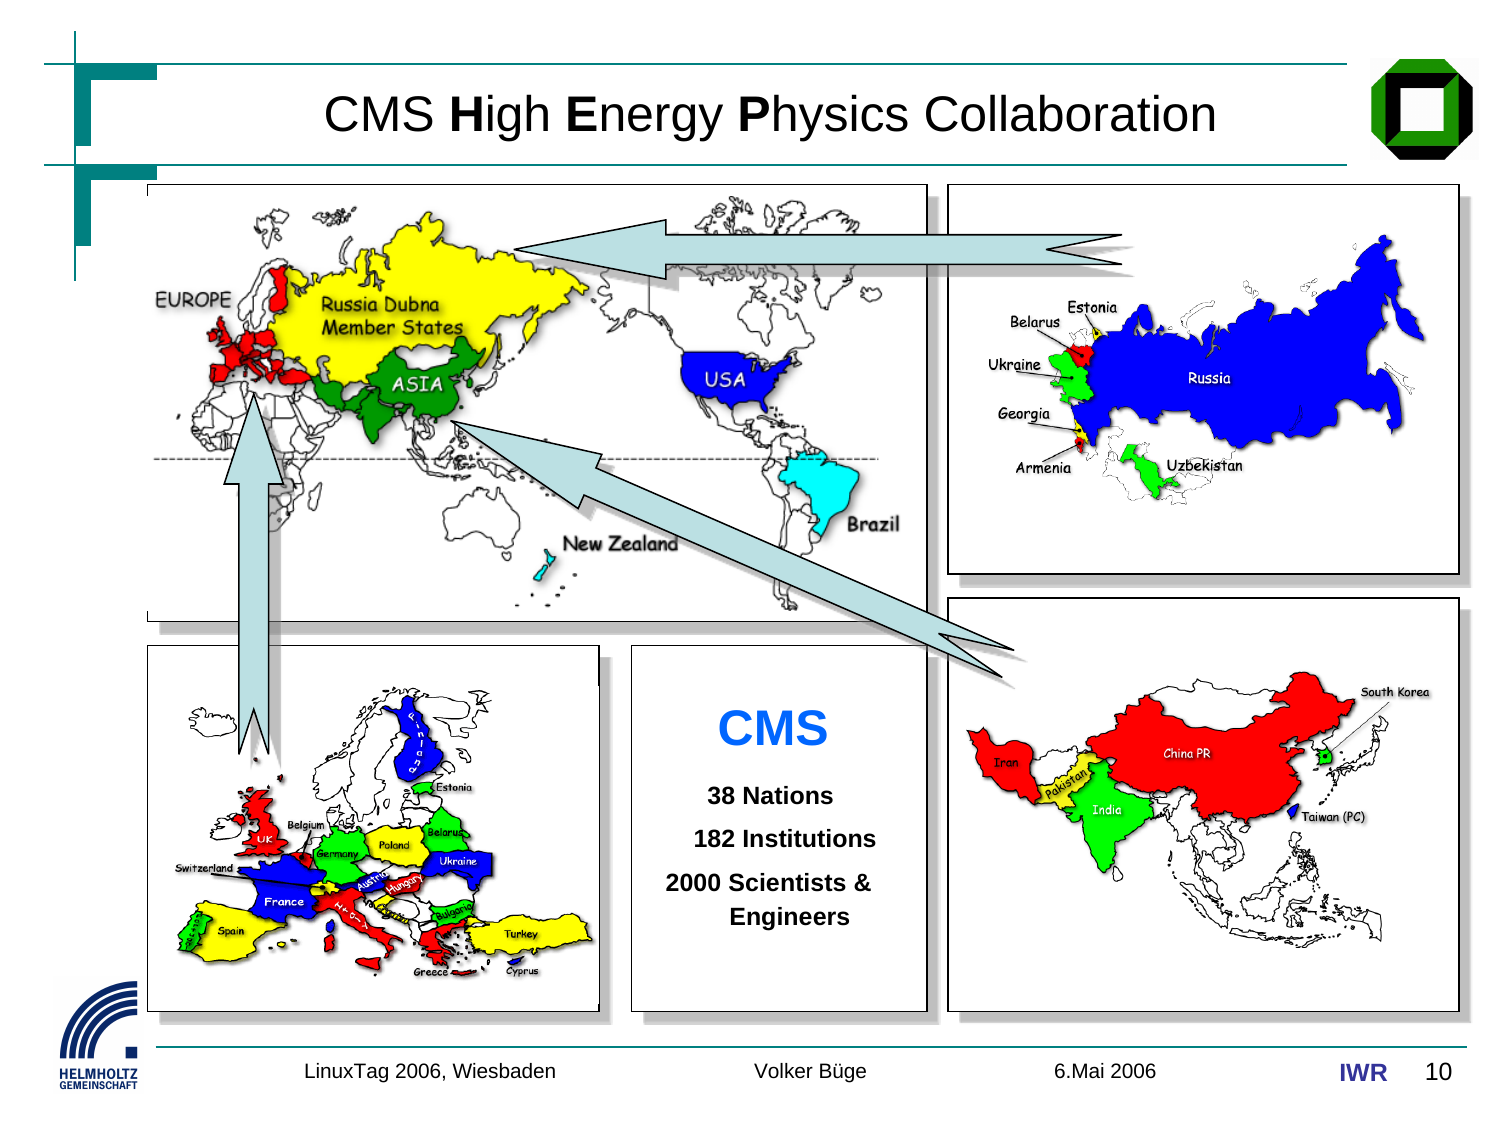

# CMS High Energy Physics Collaboration
CMS
 38 Nations
 182 Institutions
 2000 Scientists &
Engineers
10